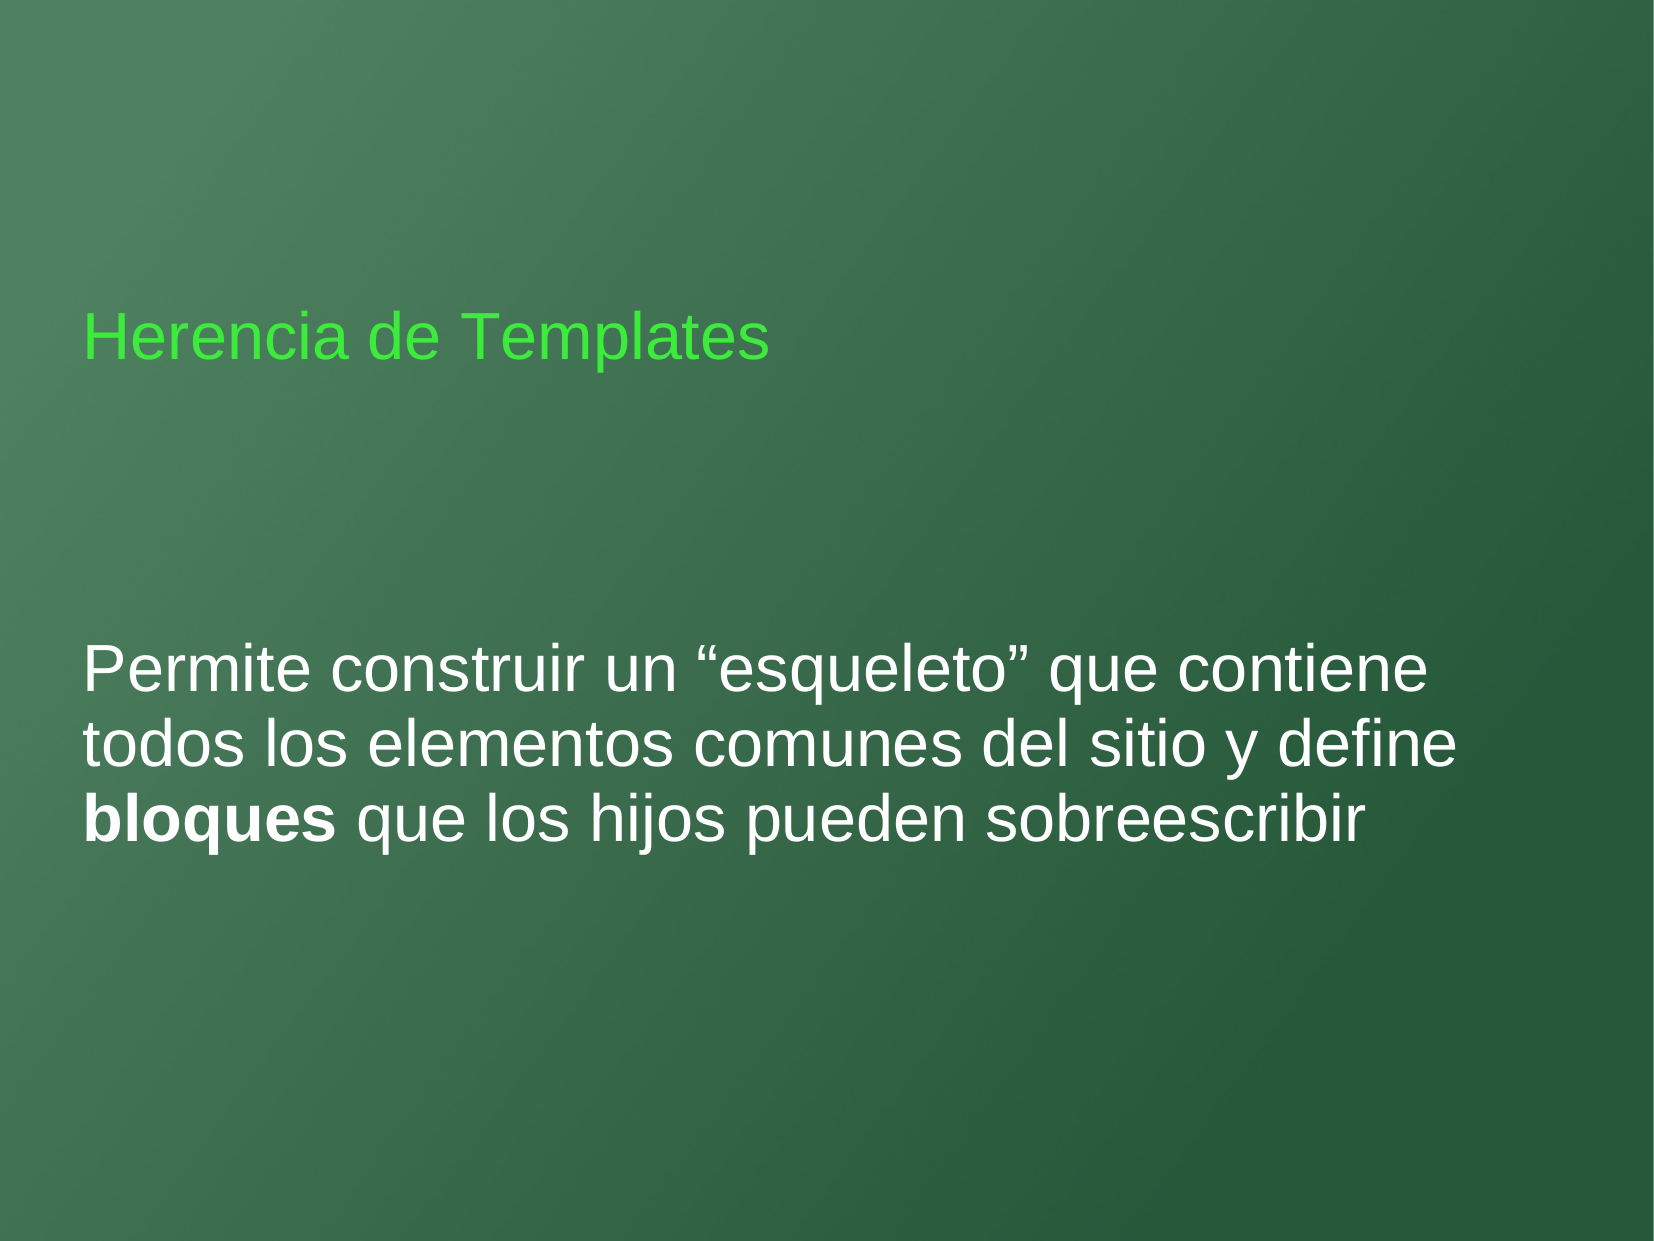

# Herencia de Templates
Permite construir un “esqueleto” que contiene todos los elementos comunes del sitio y define bloques que los hijos pueden sobreescribir